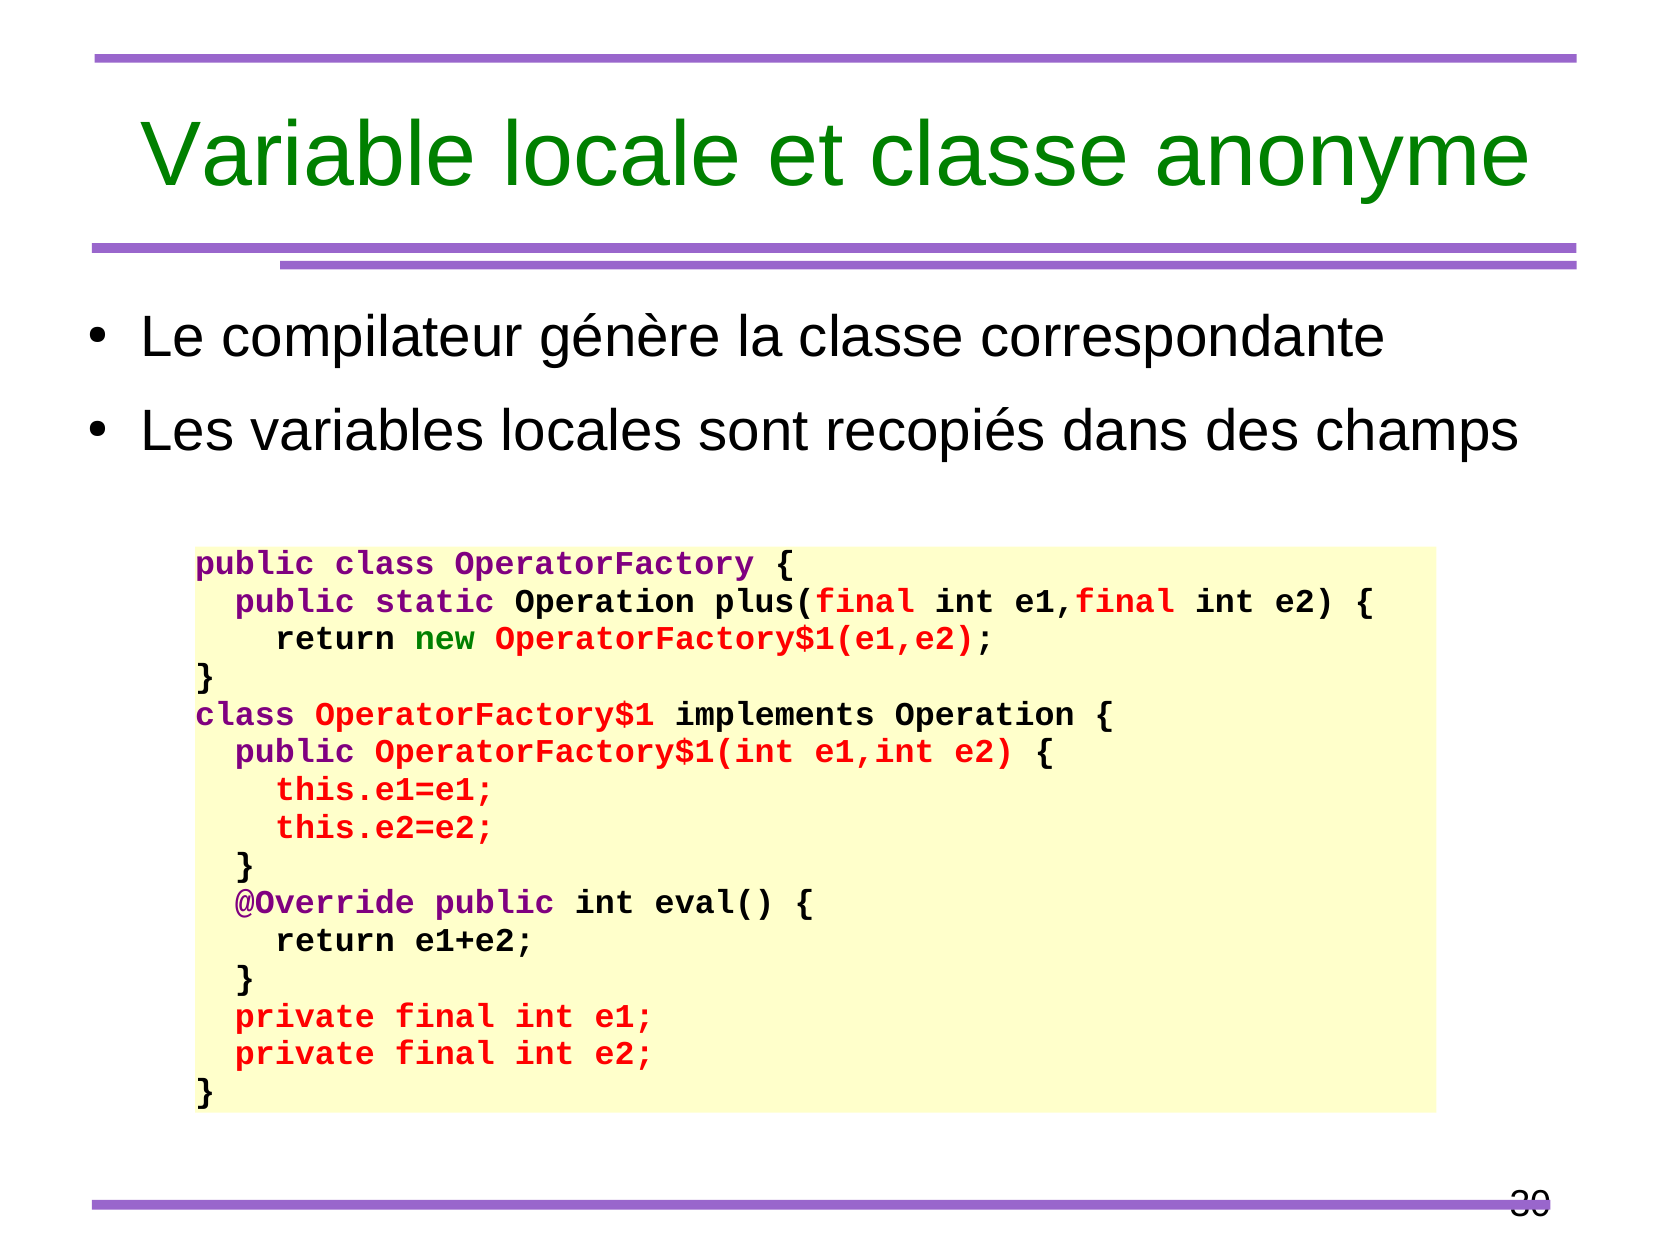

# Variable locale et classe anonyme
Le compilateur génère la classe correspondante
Les variables locales sont recopiés dans des champs
public class OperatorFactory {
 public static Operation plus(final int e1,final int e2) {
 return new OperatorFactory$1(e1,e2);
}
class OperatorFactory$1 implements Operation {
 public OperatorFactory$1(int e1,int e2) {
 this.e1=e1;
 this.e2=e2;
 }
 @Override public int eval() {
 return e1+e2;
 }
 private final int e1;
 private final int e2;
}